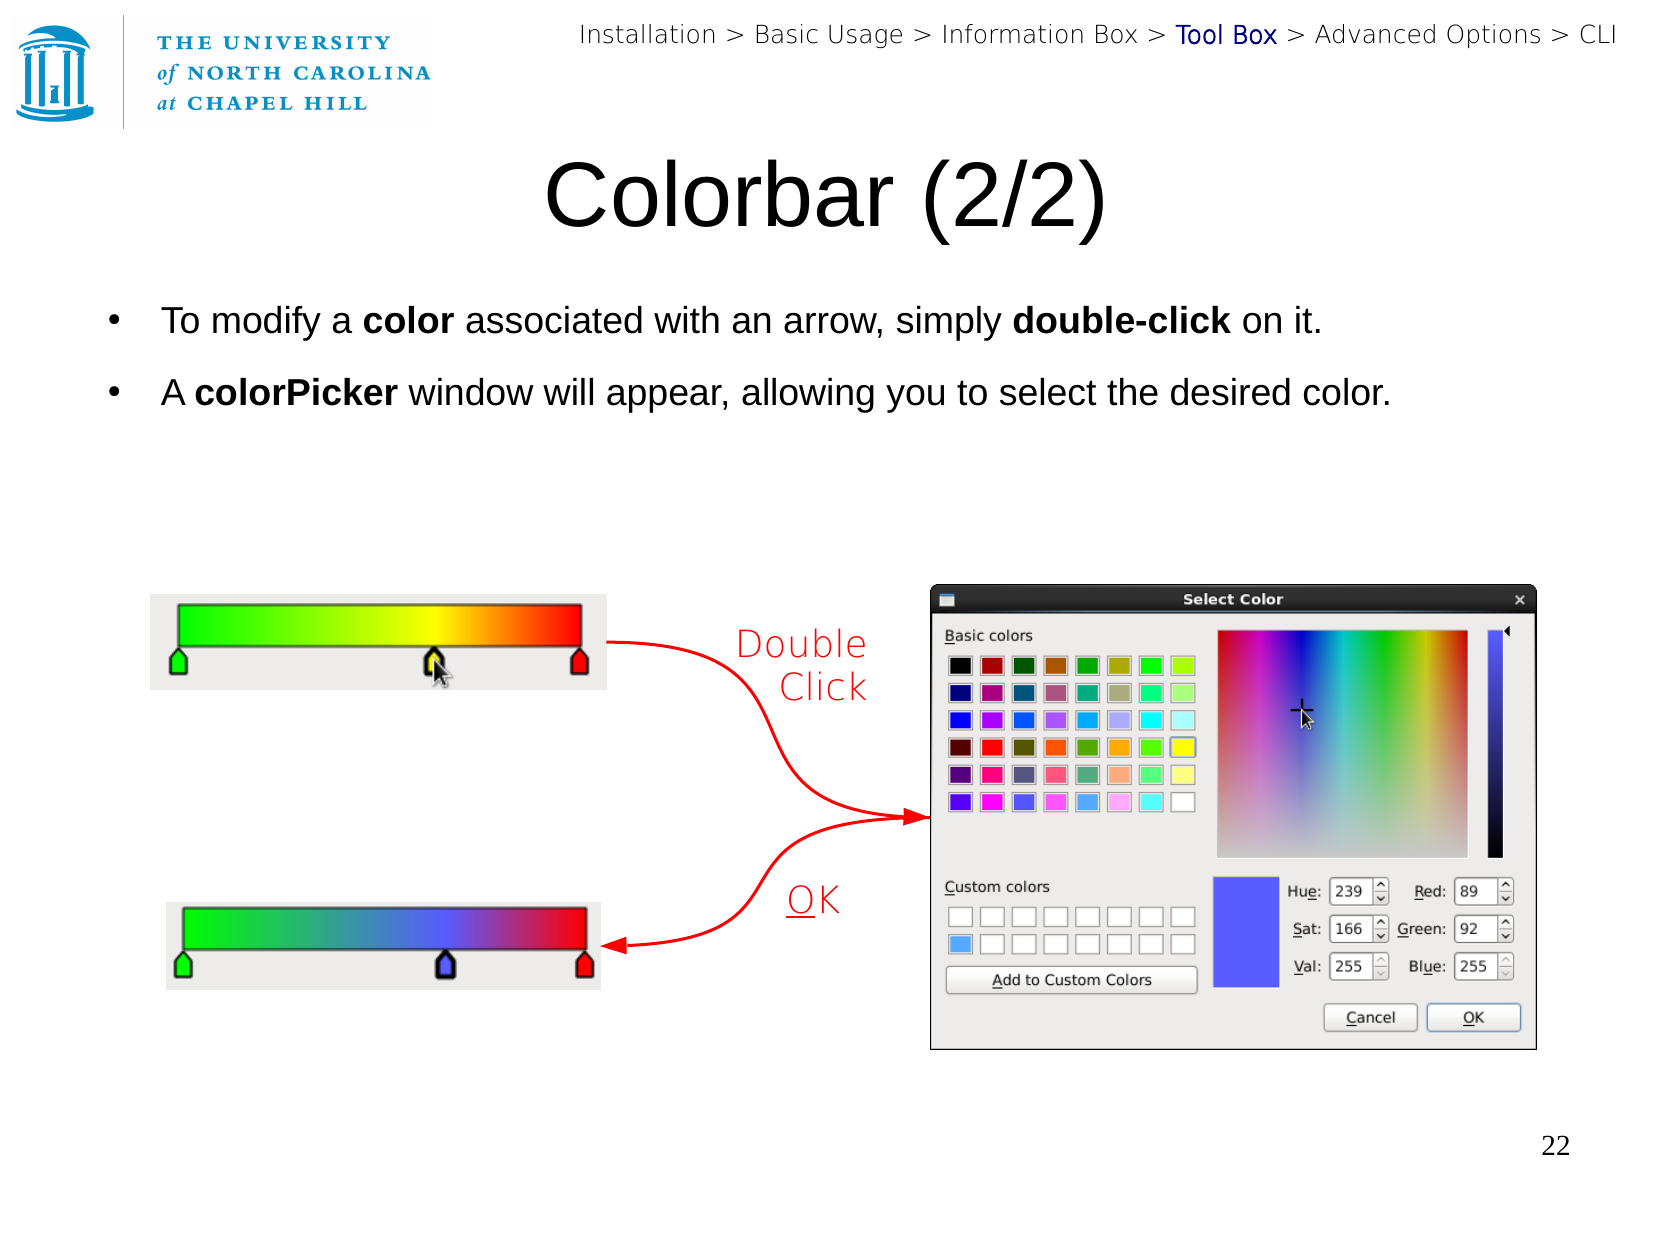

Installation > Basic Usage > Information Box > Tool Box > Advanced Options > CLI
# Colorbar (2/2)
To modify a color associated with an arrow, simply double-click on it.
A colorPicker window will appear, allowing you to select the desired color.
Double
Click
OK
22